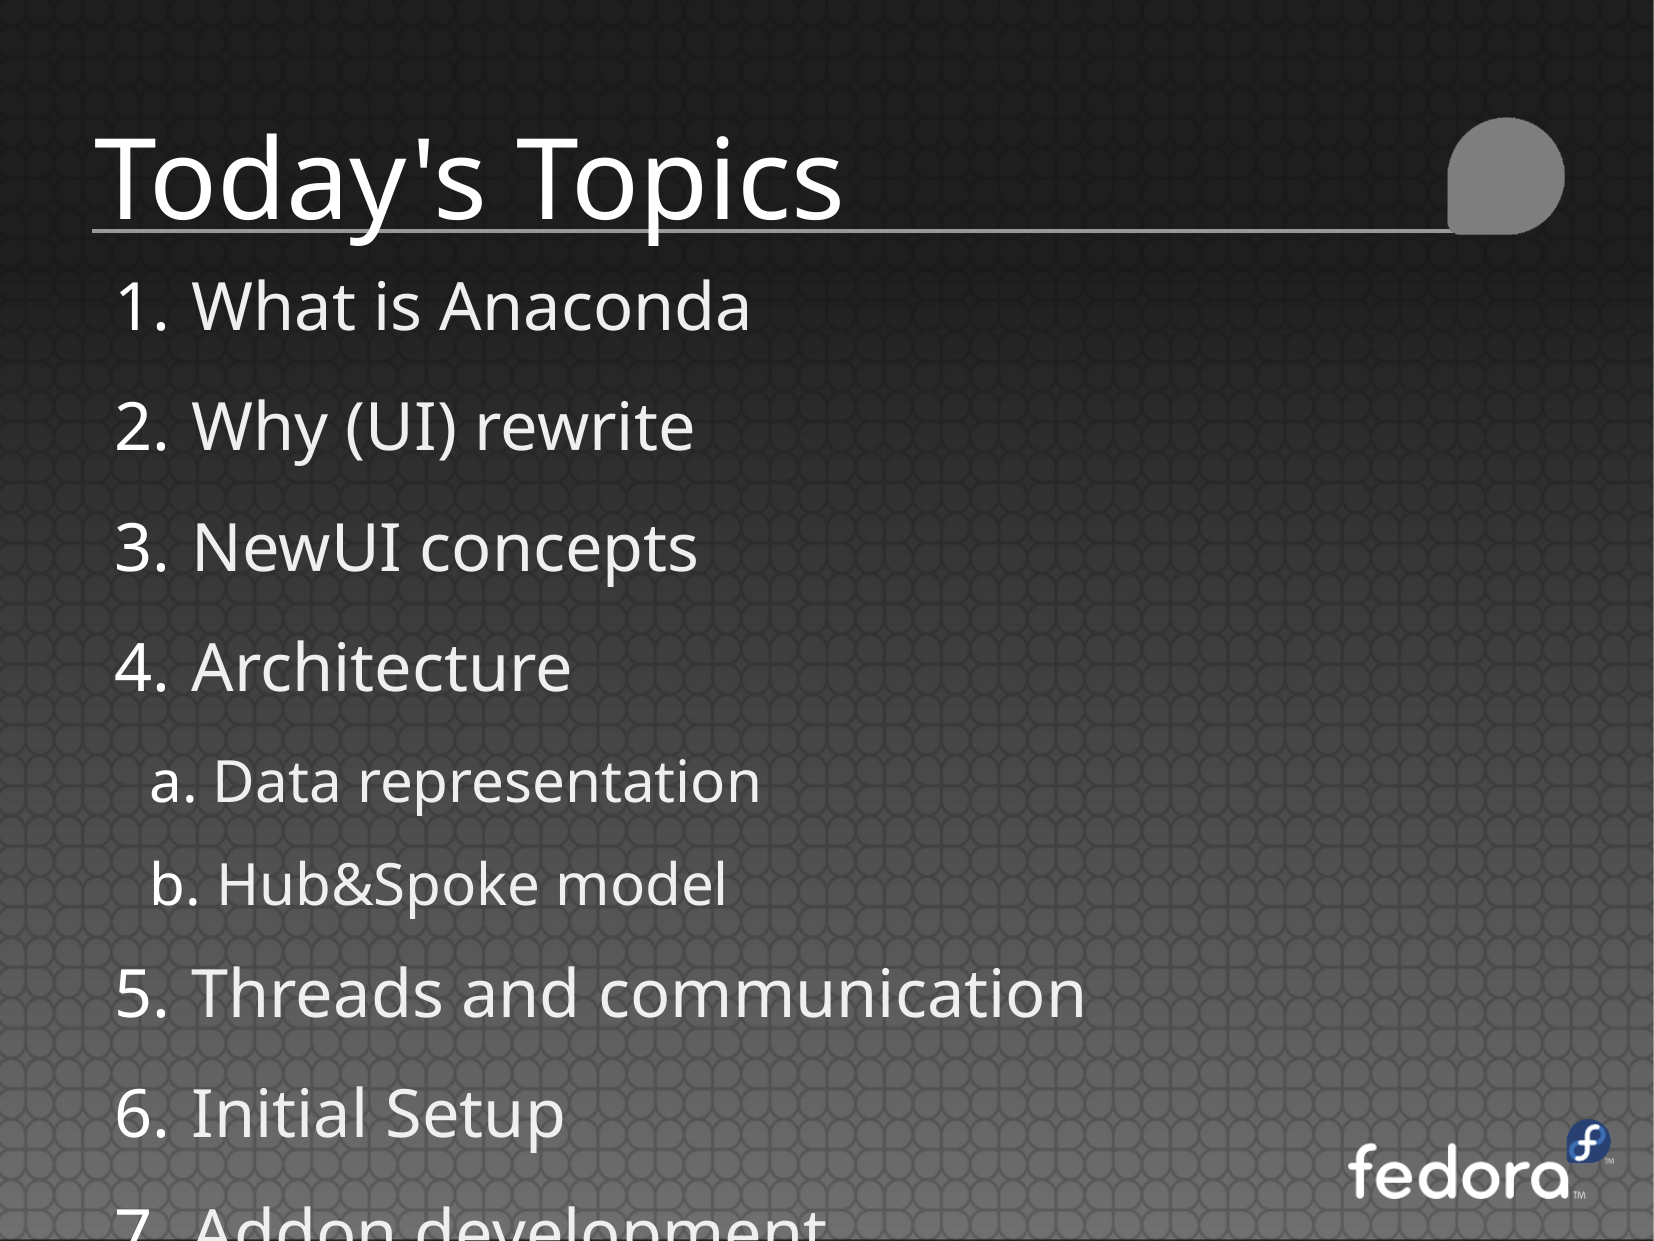

# Today's Topics
 What is Anaconda
 Why (UI) rewrite
 NewUI concepts
 Architecture
 Data representation
 Hub&Spoke model
 Threads and communication
 Initial Setup
 Addon development